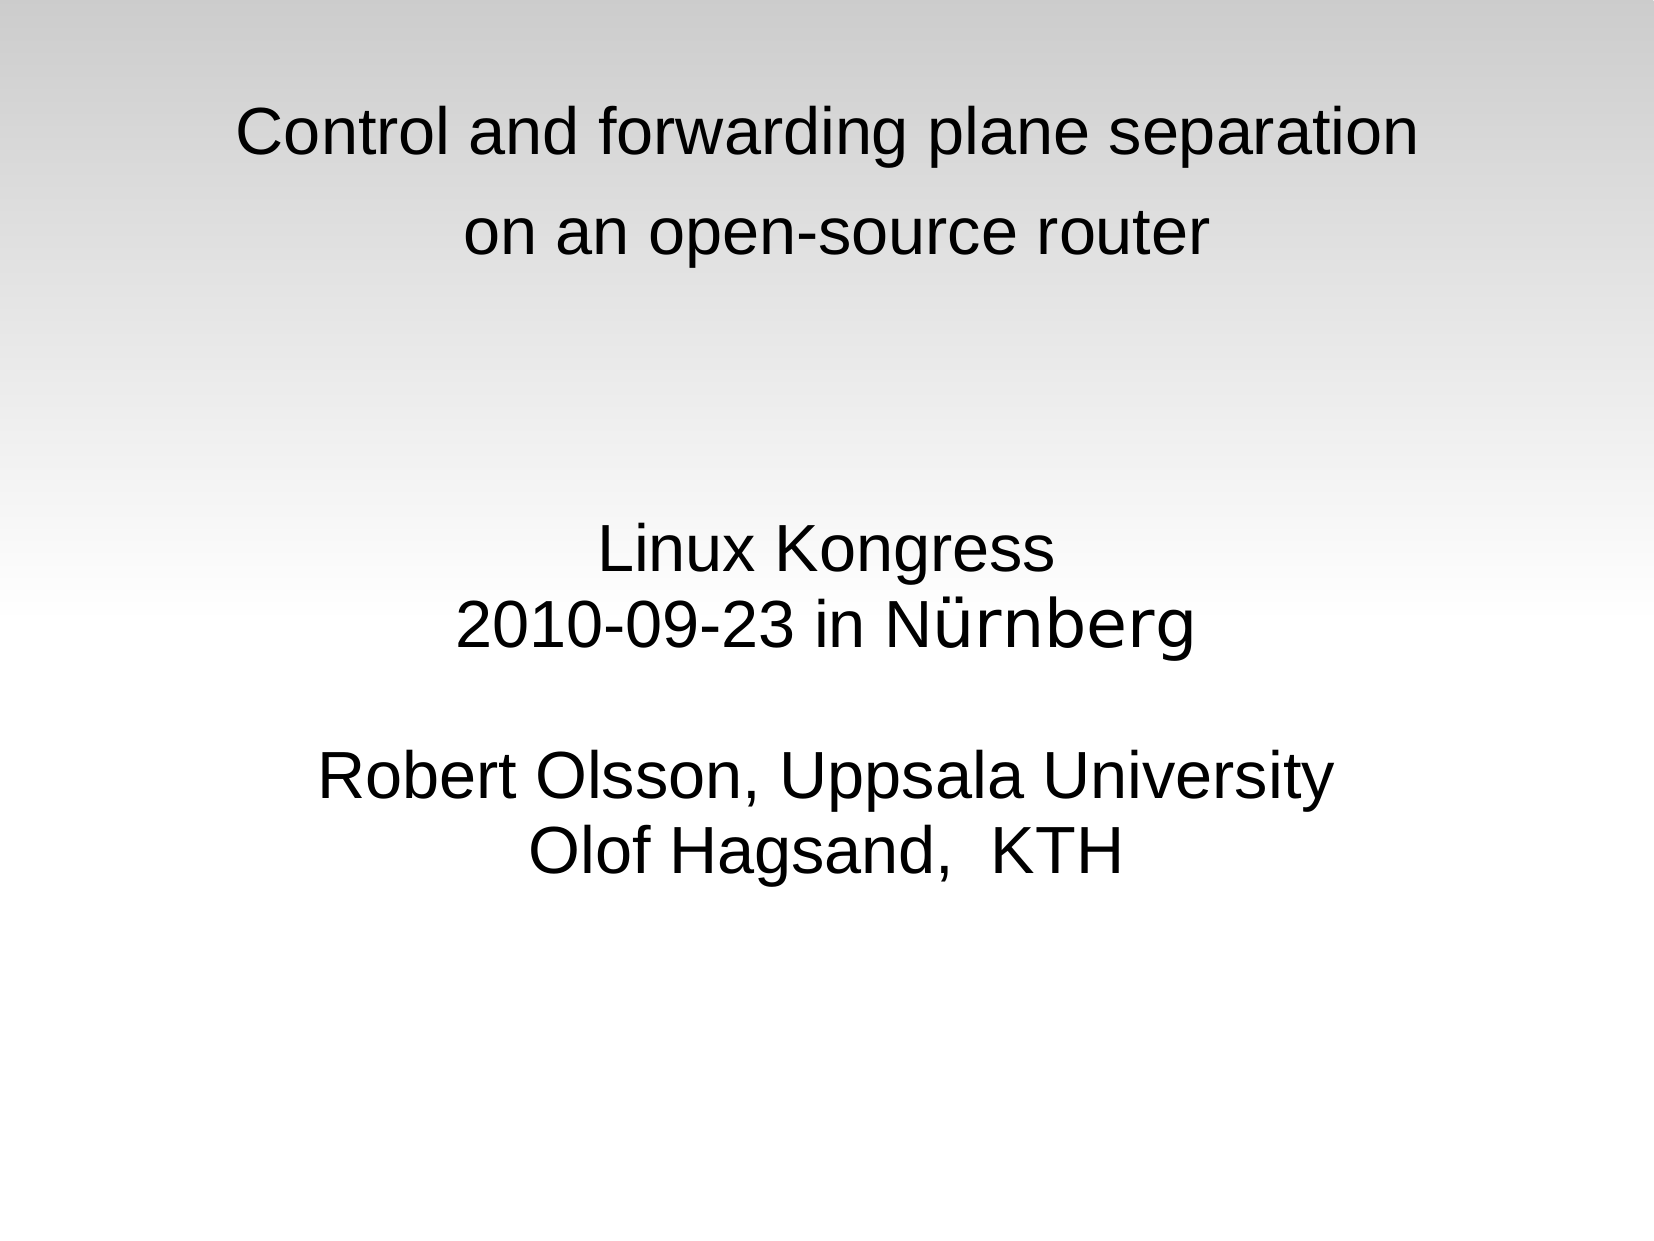

Control and forwarding plane separation
on an open-source router
Linux Kongress
2010-09-23 in Nürnberg
Robert Olsson, Uppsala University
Olof Hagsand, KTH